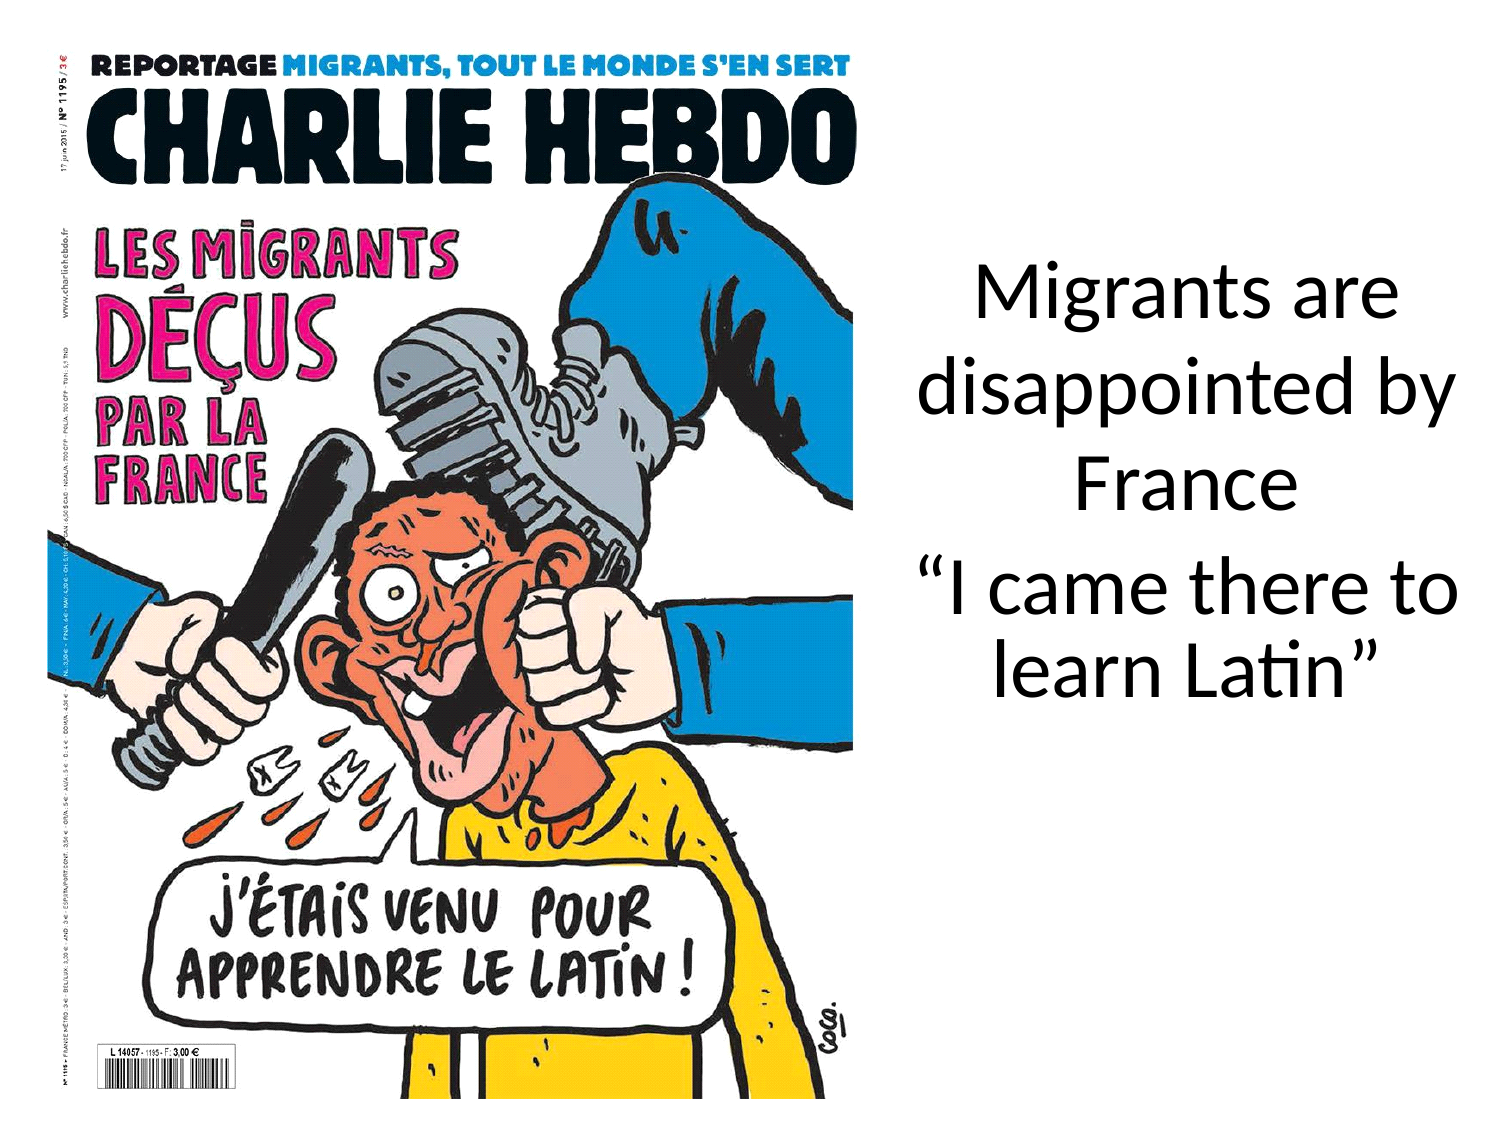

Migrants are disappointed by France
“I came there to learn Latin”